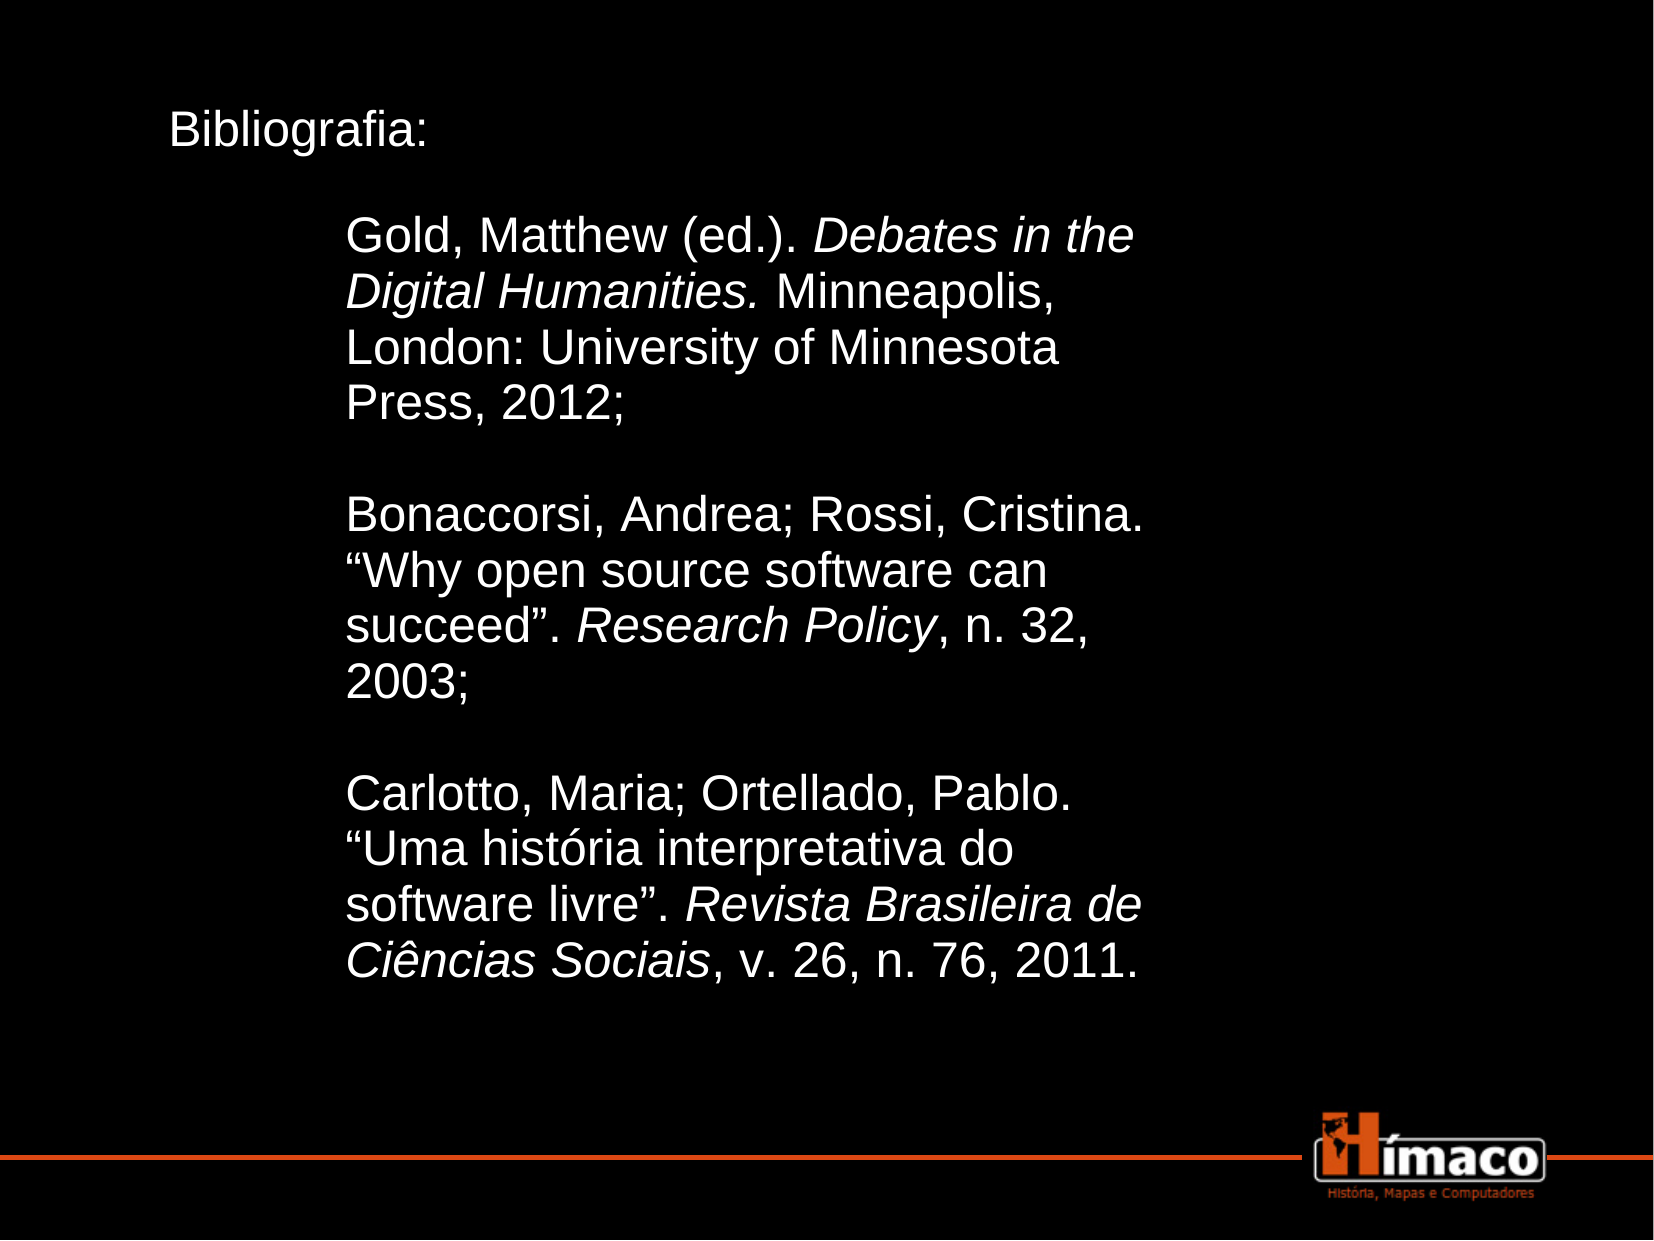

Bibliografia:
Gold, Matthew (ed.). Debates in the Digital Humanities. Minneapolis, London: University of Minnesota Press, 2012;
Bonaccorsi, Andrea; Rossi, Cristina. “Why open source software can succeed”. Research Policy, n. 32, 2003;
Carlotto, Maria; Ortellado, Pablo. “Uma história interpretativa do software livre”. Revista Brasileira de Ciências Sociais, v. 26, n. 76, 2011.